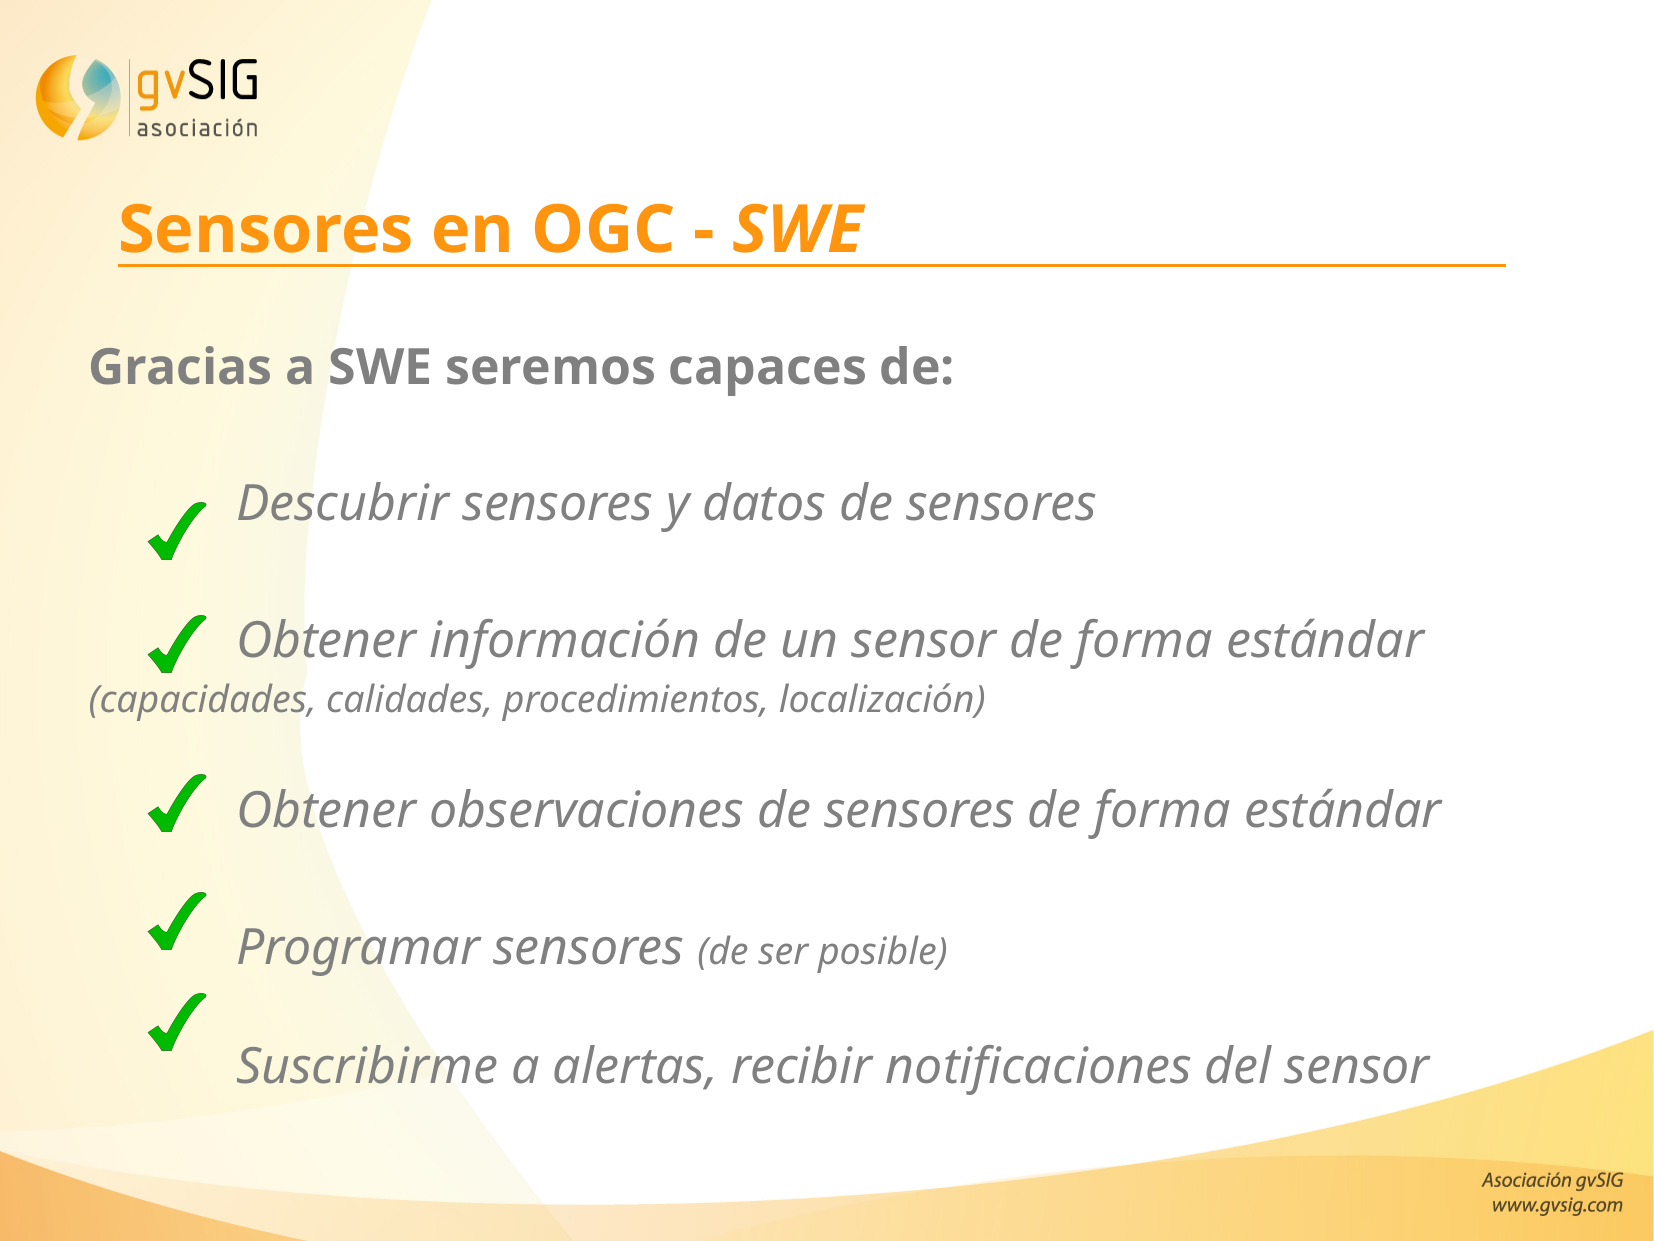

# Sensores en OGC - SWE
Gracias a SWE seremos capaces de:
		Descubrir sensores y datos de sensores
		Obtener información de un sensor de forma estándar 		(capacidades, calidades, procedimientos, localización)
		Obtener observaciones de sensores de forma estándar
		Programar sensores (de ser posible)
		Suscribirme a alertas, recibir notificaciones del sensor